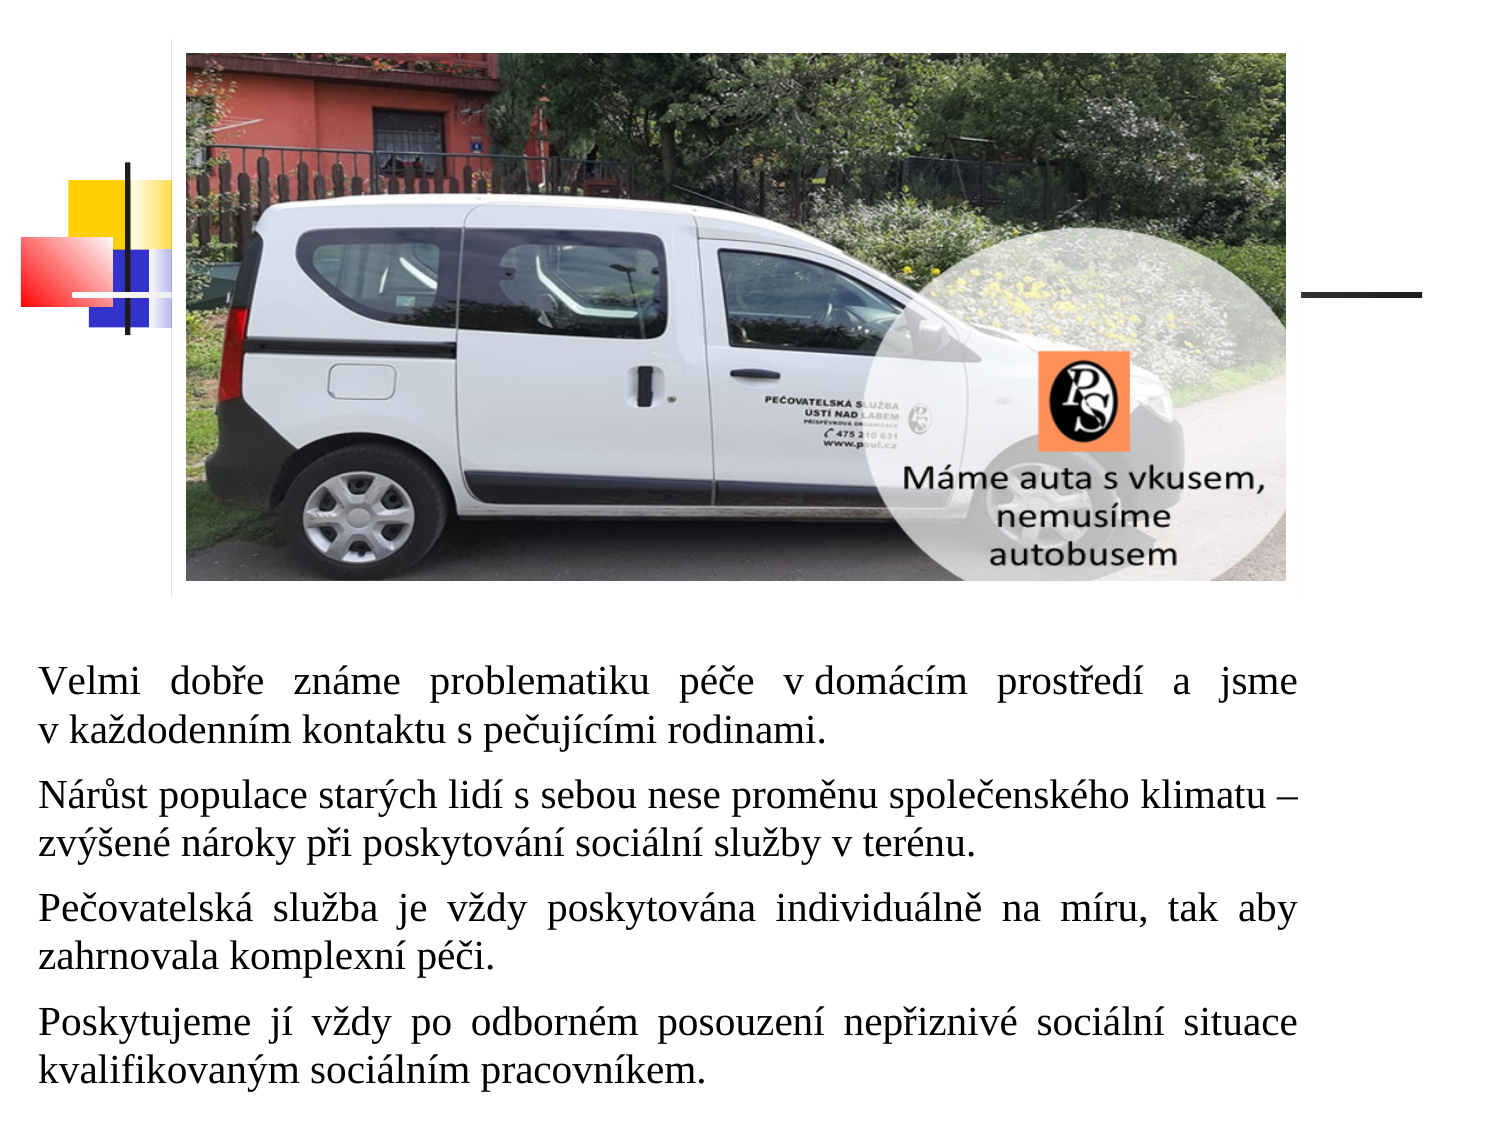

# Velmi dobře známe problematiku péče v domácím prostředí a jsme v každodenním kontaktu s pečujícími rodinami.
Nárůst populace starých lidí s sebou nese proměnu společenského klimatu – zvýšené nároky při poskytování sociální služby v terénu.
Pečovatelská služba je vždy poskytována individuálně na míru, tak aby zahrnovala komplexní péči.
Poskytujeme jí vždy po odborném posouzení nepřiznivé sociální situace kvalifikovaným sociálním pracovníkem.